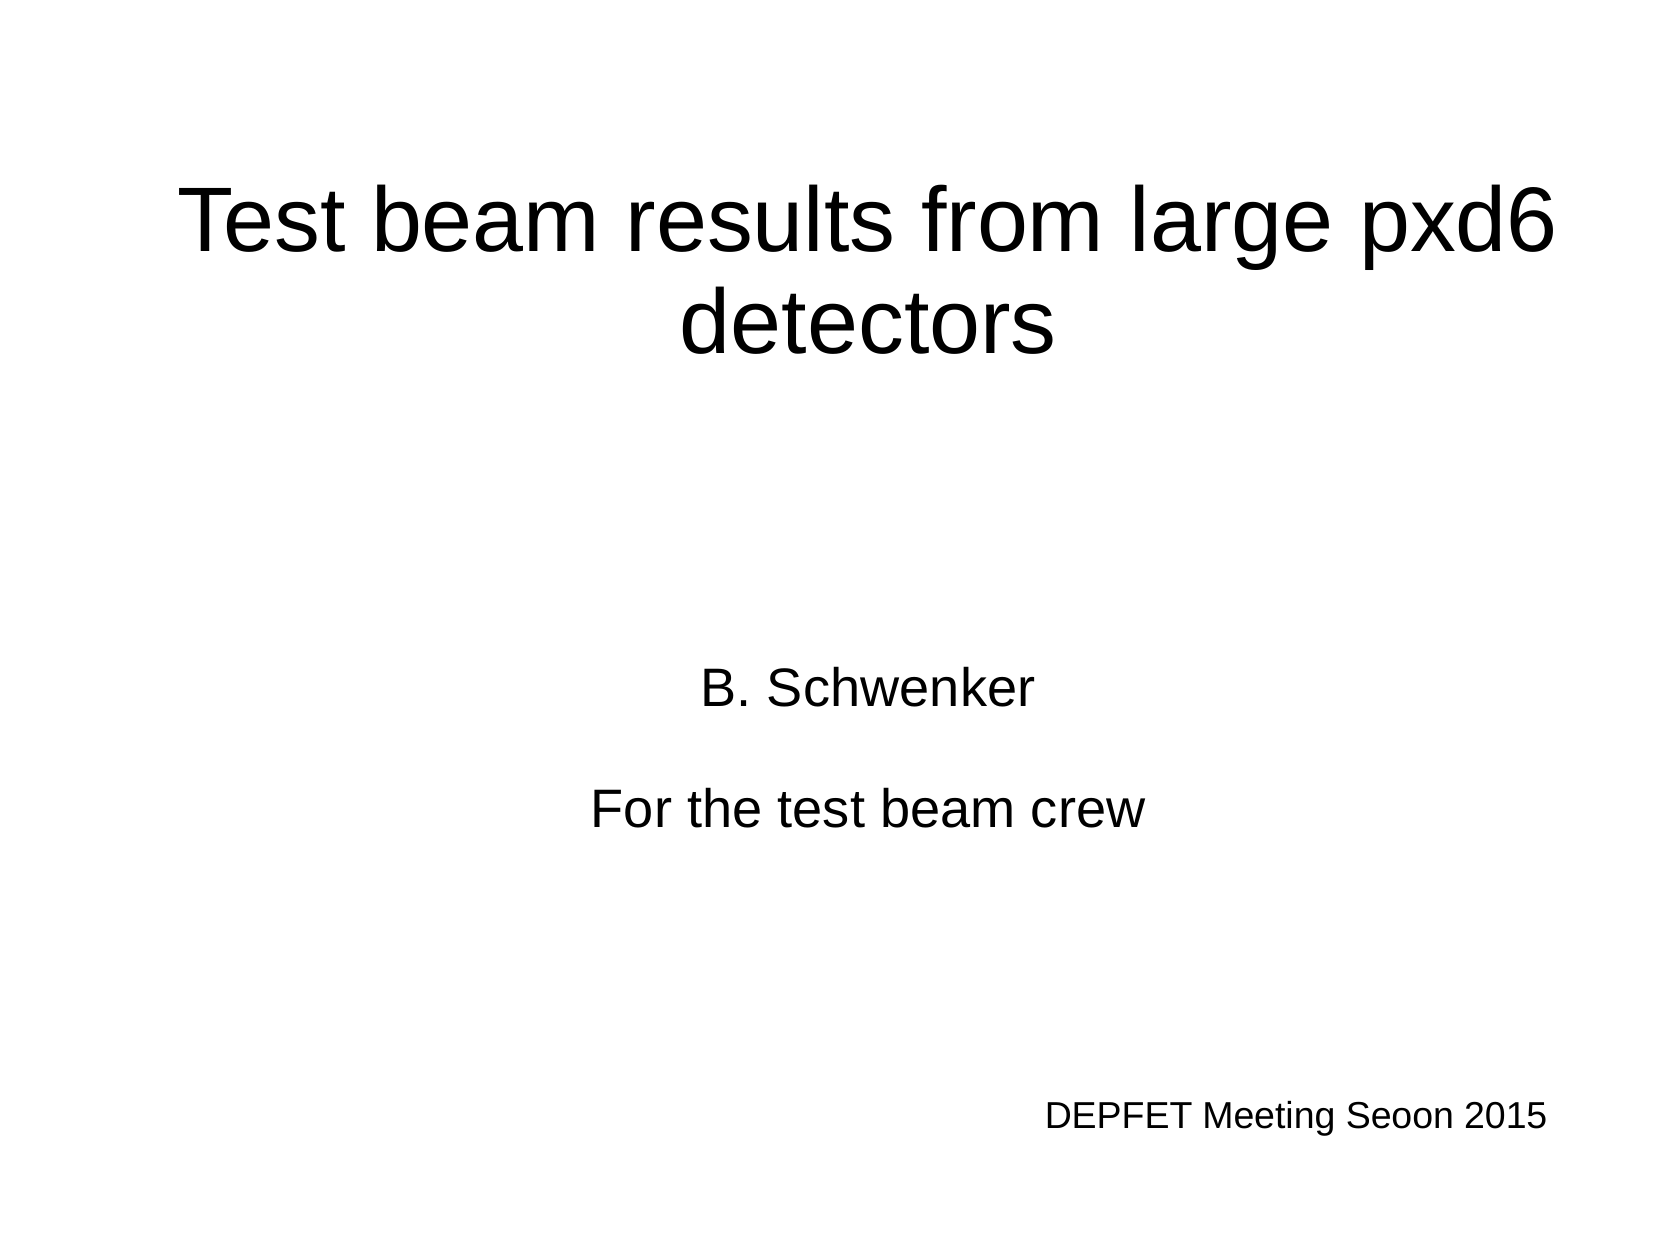

# Test beam results from large pxd6 detectors B. Schwenker For the test beam crew
DEPFET Meeting Seoon 2015